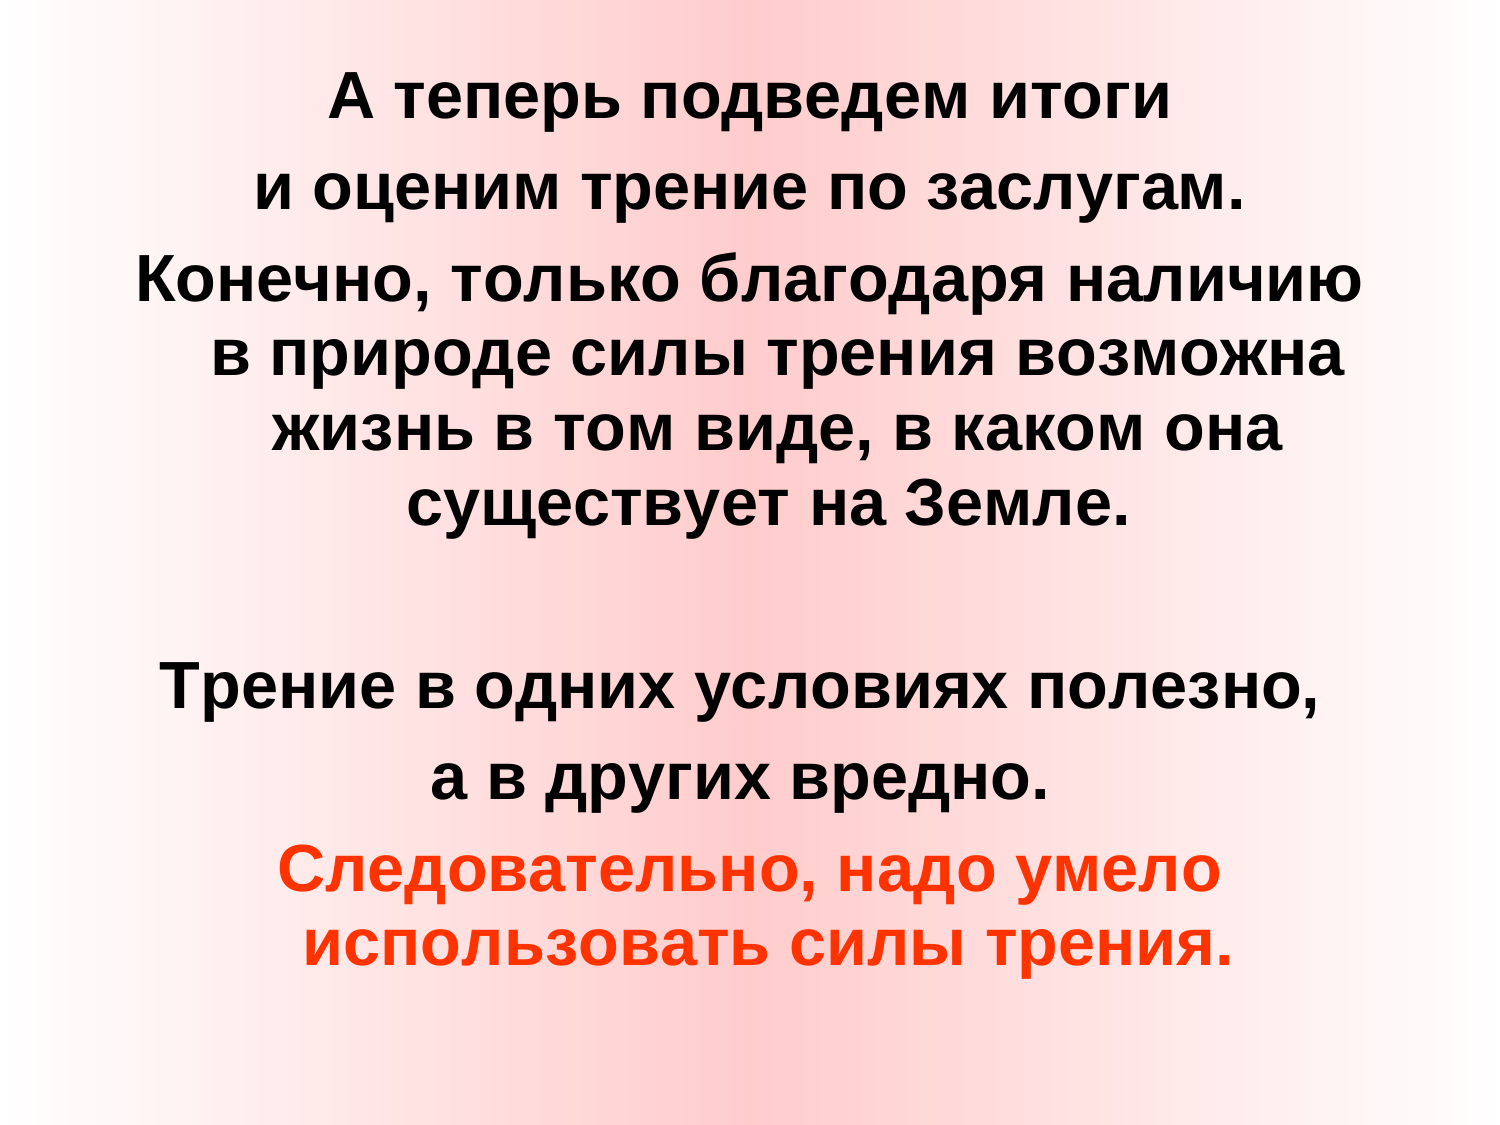

# А теперь подведем итоги
 и оценим трение по заслугам.
Конечно, только благодаря наличию в природе силы трения возможна жизнь в том виде, в каком она существует на Земле.
Трение в одних условиях полезно,
а в других вредно.
Следовательно, надо умело использовать силы трения.